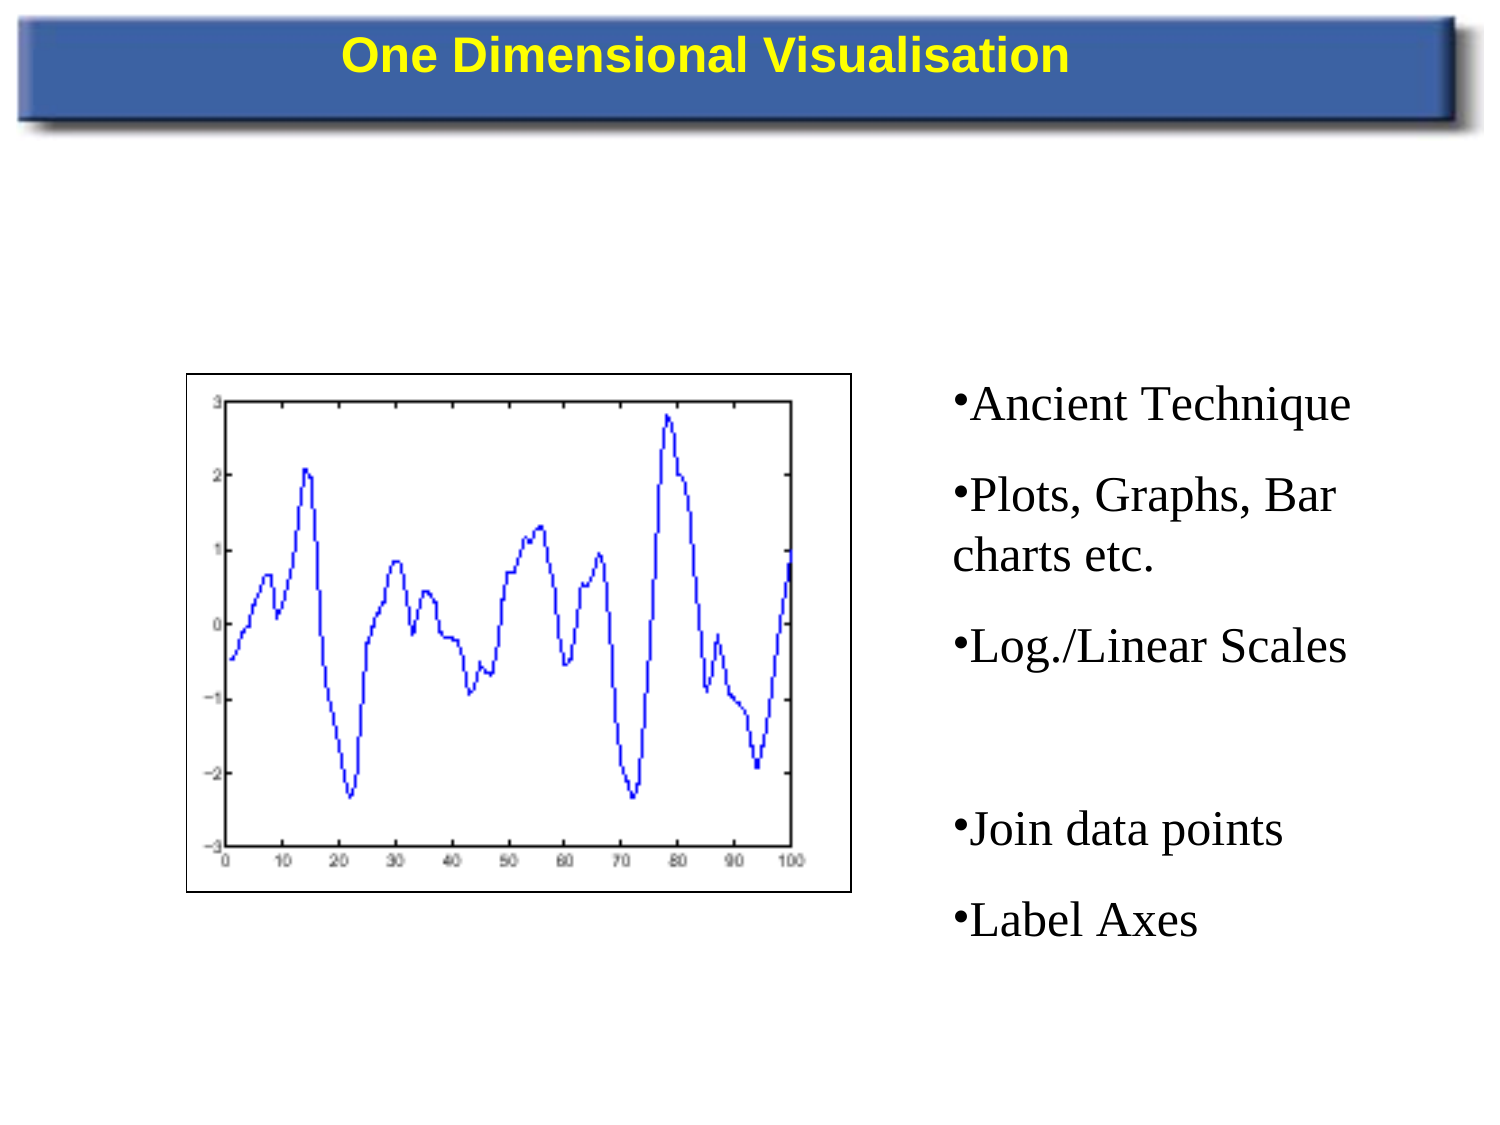

# One Dimensional Visualisation
Ancient Technique
Plots, Graphs, Bar charts etc.
Log./Linear Scales
Join data points
Label Axes